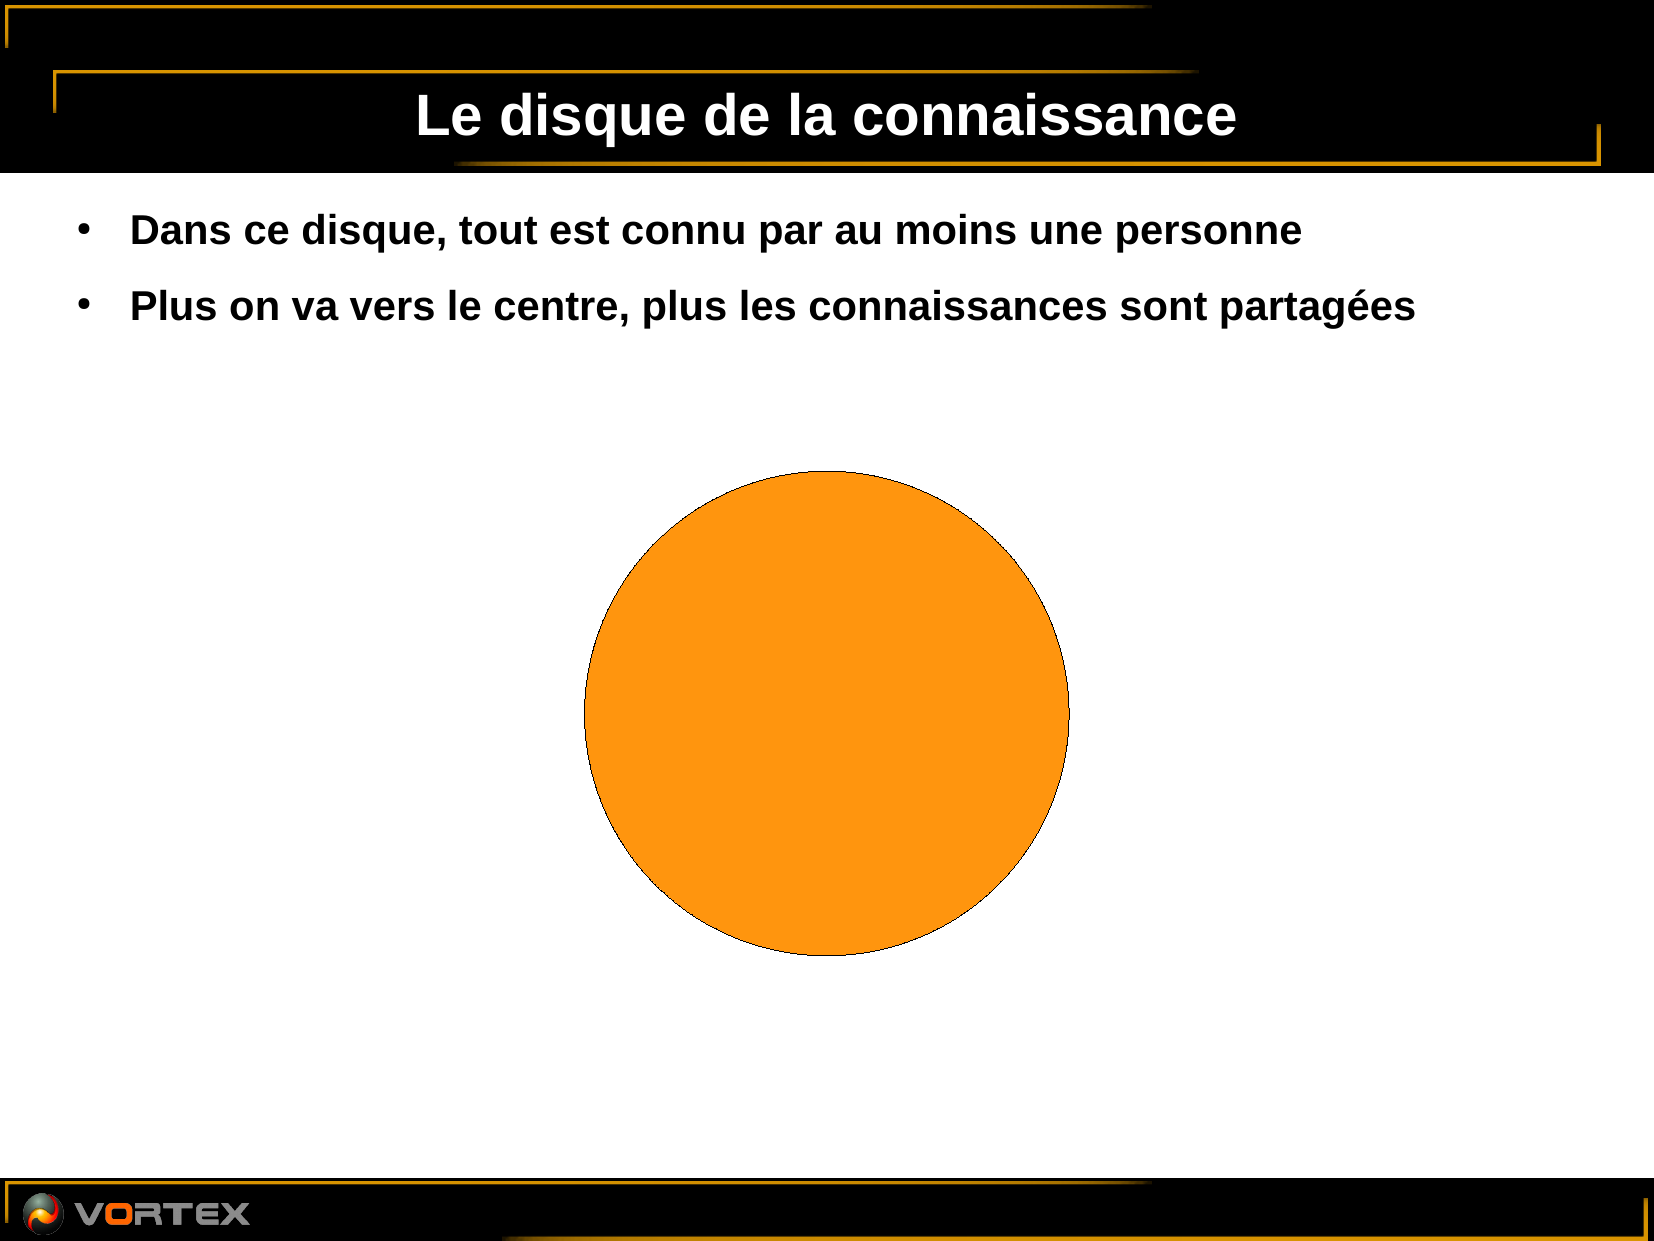

# Le disque de la connaissance
Dans ce disque, tout est connu par au moins une personne
Plus on va vers le centre, plus les connaissances sont partagées